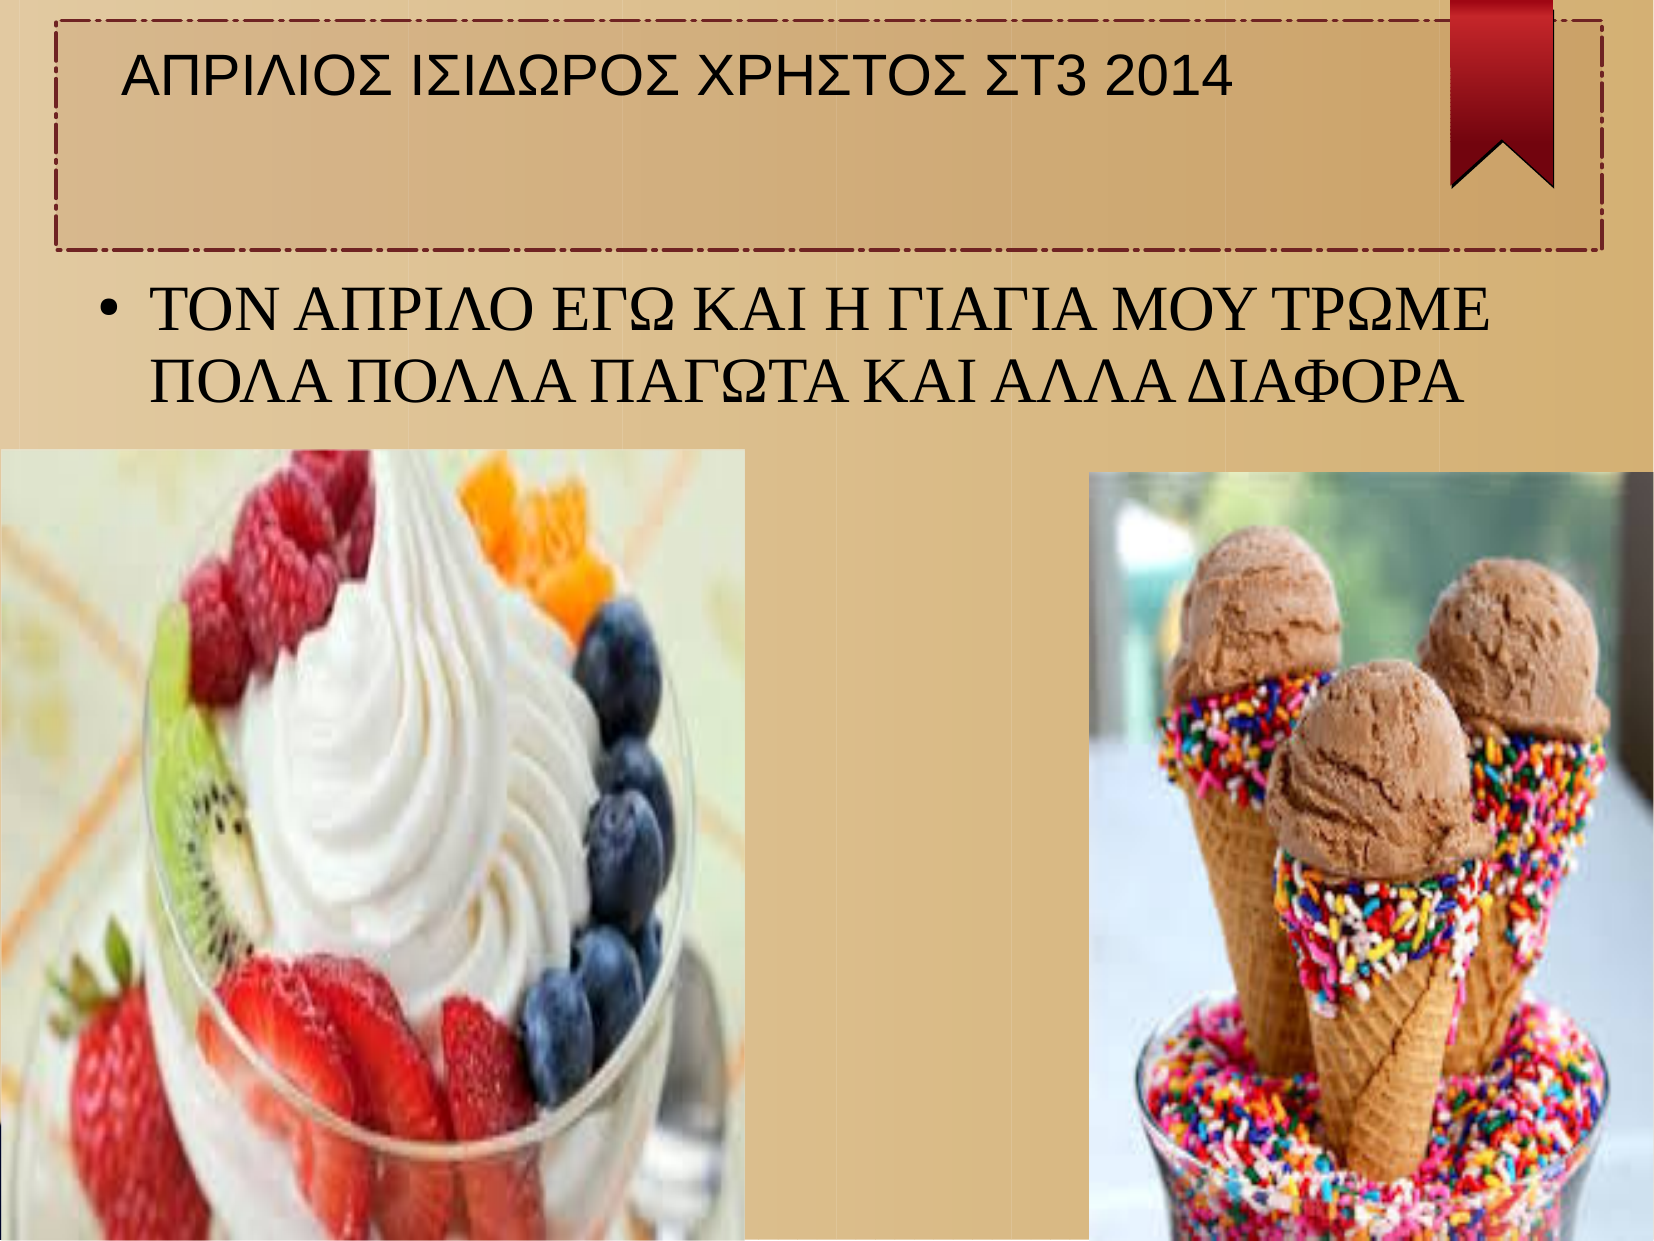

ΑΠΡΙΛΙΟΣ ΙΣΙΔΩΡΟΣ ΧΡΗΣΤΟΣ ΣΤ3 2014
# ΤΟΝ ΑΠΡΙΛΟ ΕΓΩ ΚΑΙ Η ΓΙΑΓΙΑ ΜΟΥ ΤΡΩΜΕ ΠΟΛΑ ΠΟΛΛΑ ΠΑΓΩΤΑ ΚΑΙ ΑΛΛΑ ΔΙΑΦΟΡΑ